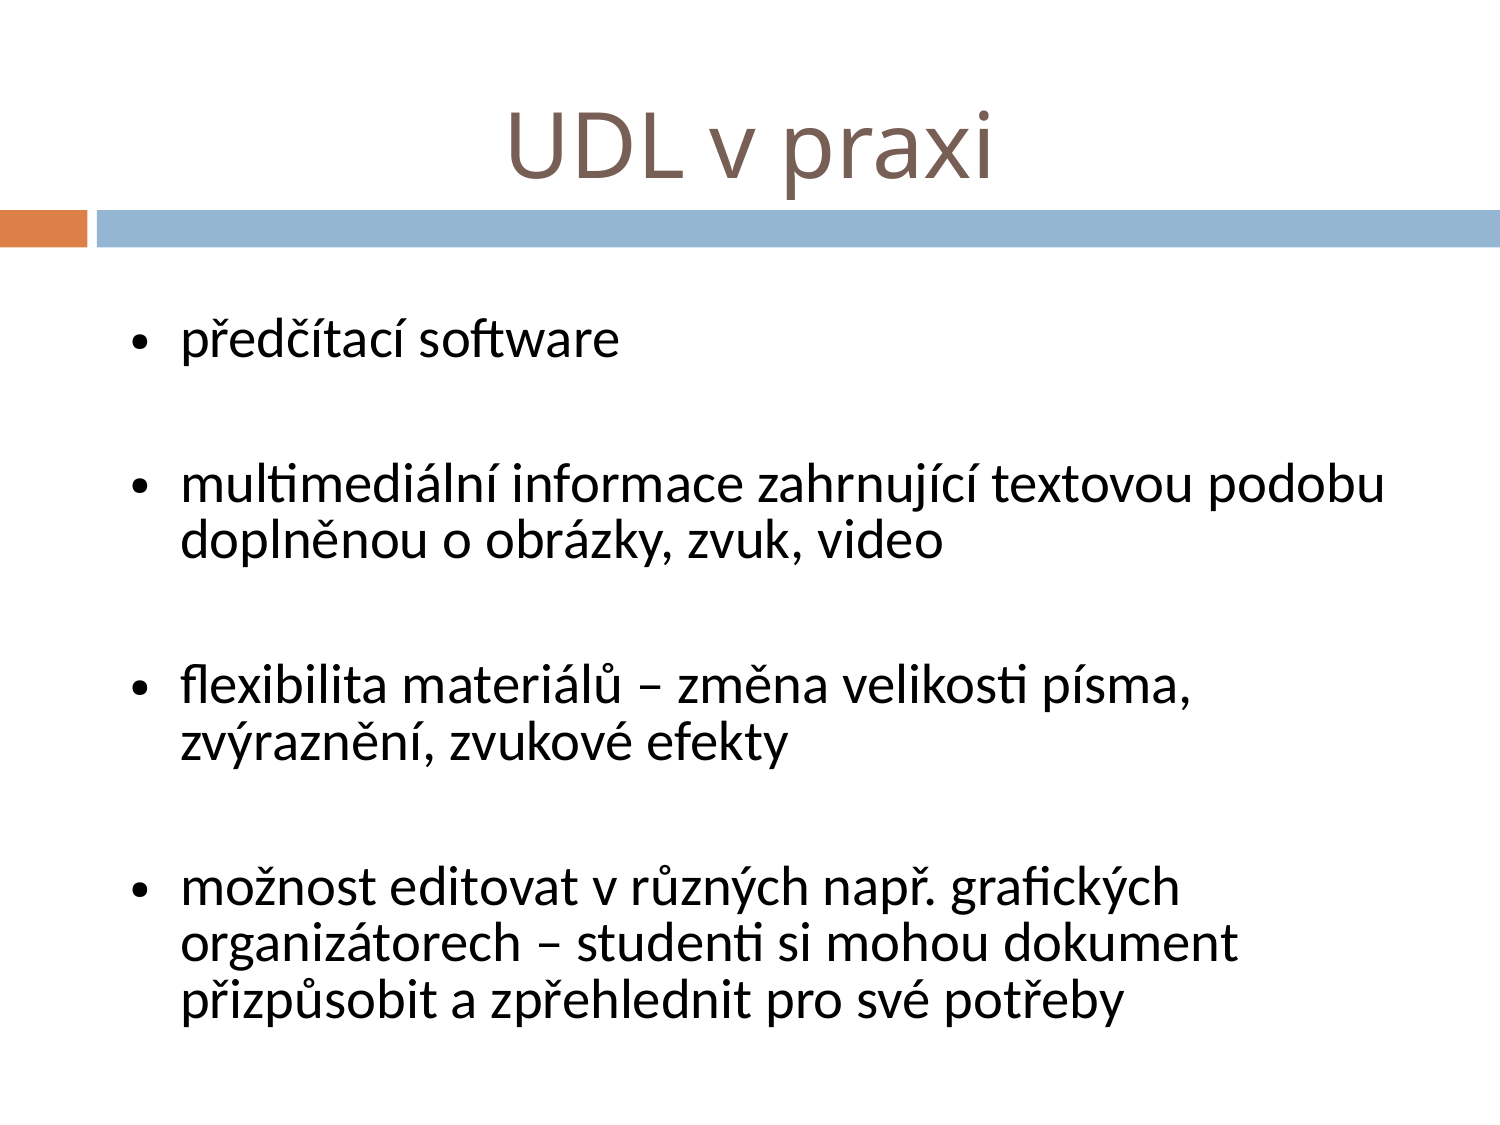

# UDL v praxi
předčítací software
multimediální informace zahrnující textovou podobu doplněnou o obrázky, zvuk, video
flexibilita materiálů – změna velikosti písma, zvýraznění, zvukové efekty
možnost editovat v různých např. grafických organizátorech – studenti si mohou dokument přizpůsobit a zpřehlednit pro své potřeby